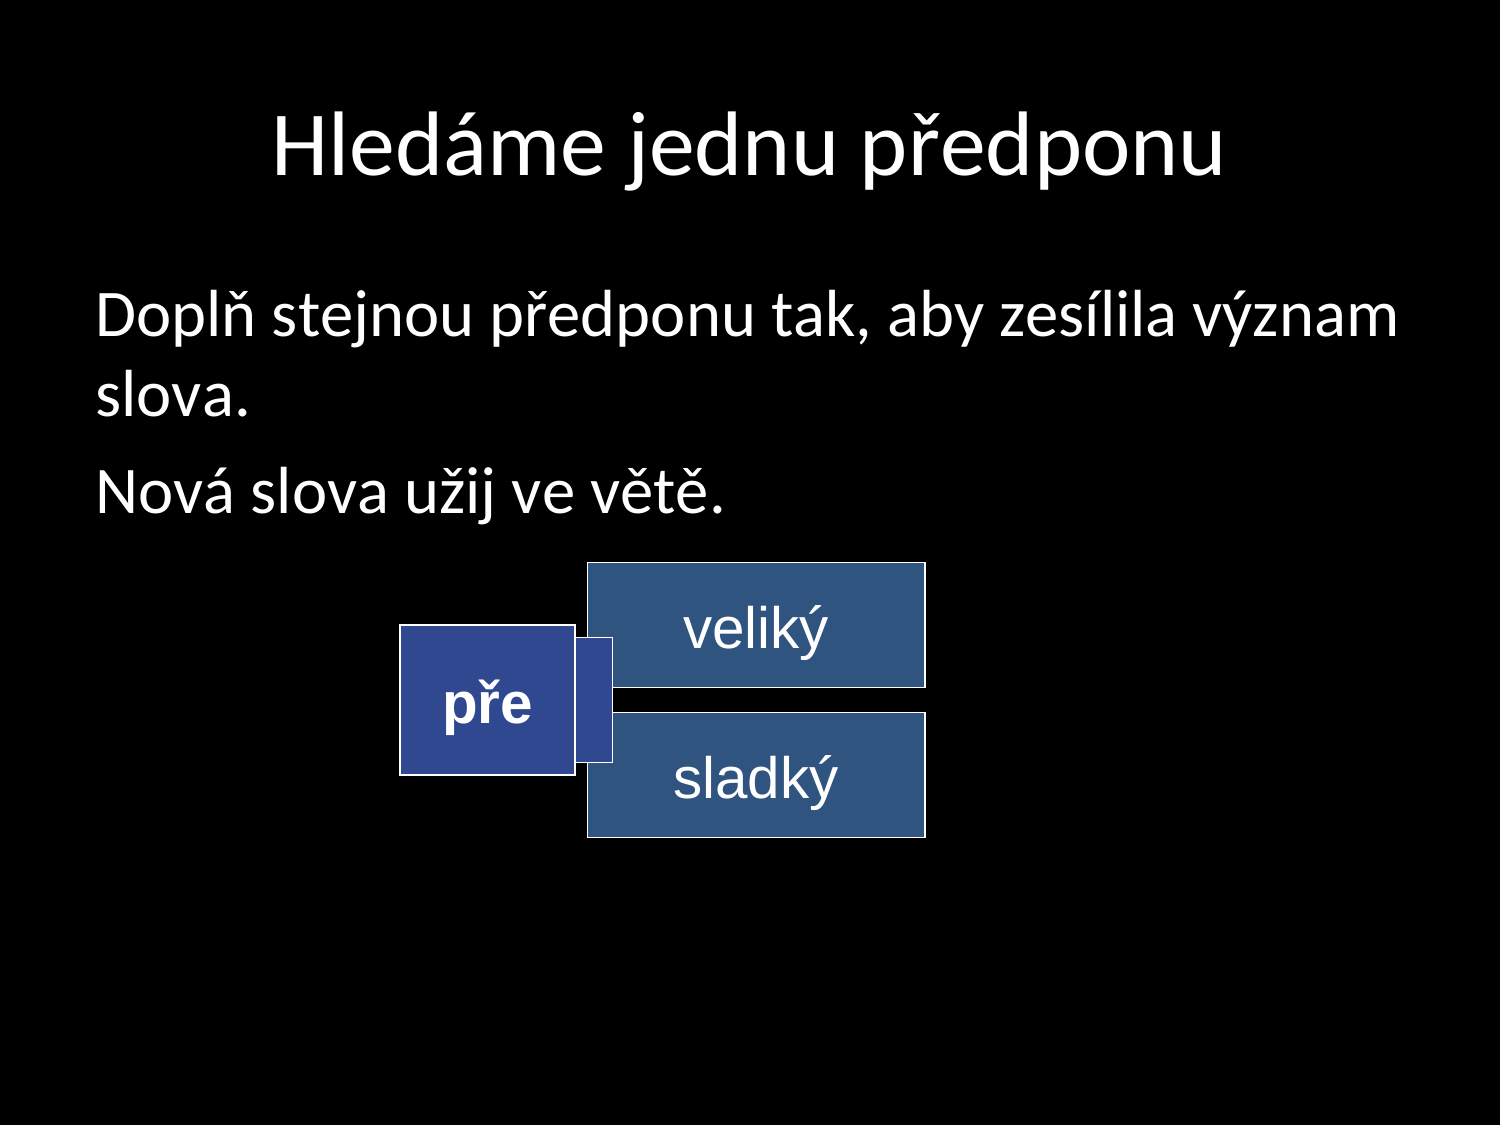

# Hledáme jednu předponu
Doplň stejnou předponu tak, aby zesílila význam slova.
Nová slova užij ve větě.
veliký
pře
?
sladký